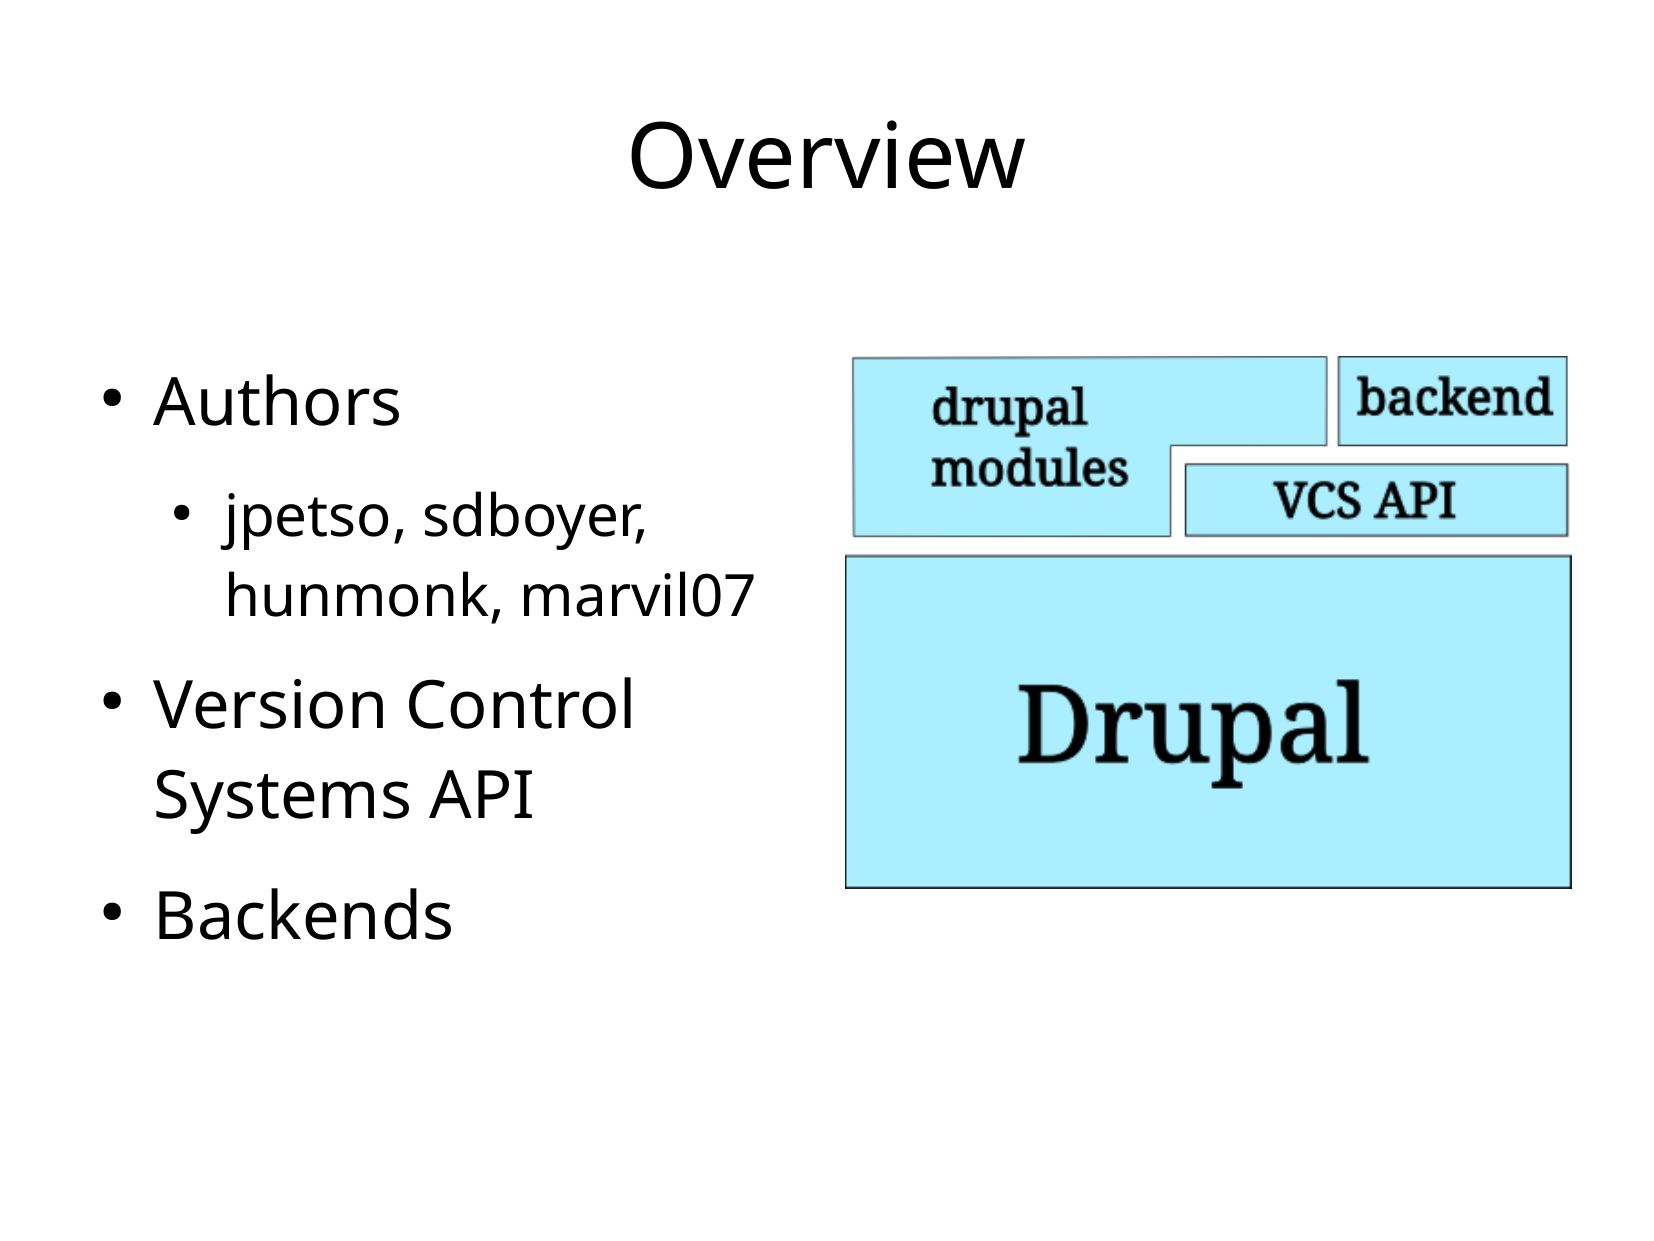

# Overview
Authors
jpetso, sdboyer, hunmonk, marvil07
Version Control Systems API
Backends